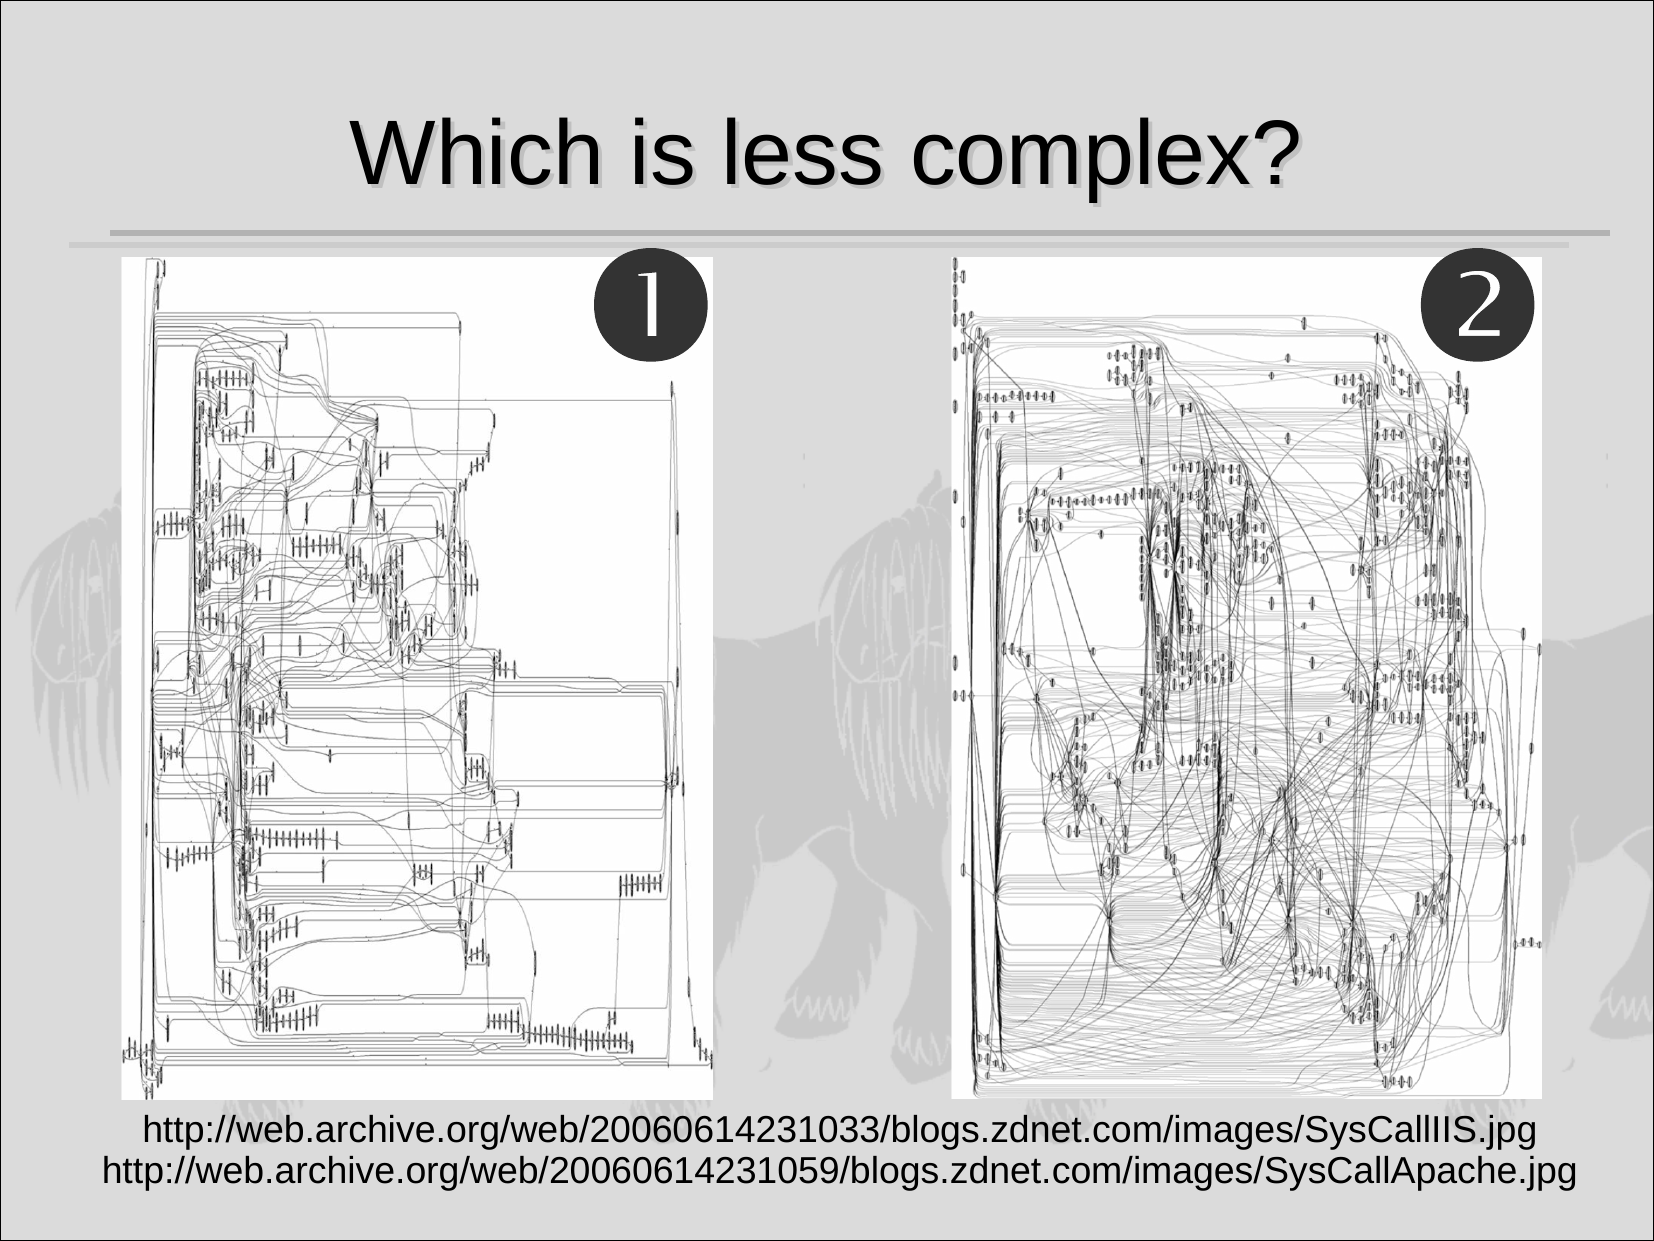

# Which is less complex?
➊
➋
http://web.archive.org/web/20060614231033/blogs.zdnet.com/images/SysCallIIS.jpg
http://web.archive.org/web/20060614231059/blogs.zdnet.com/images/SysCallApache.jpg